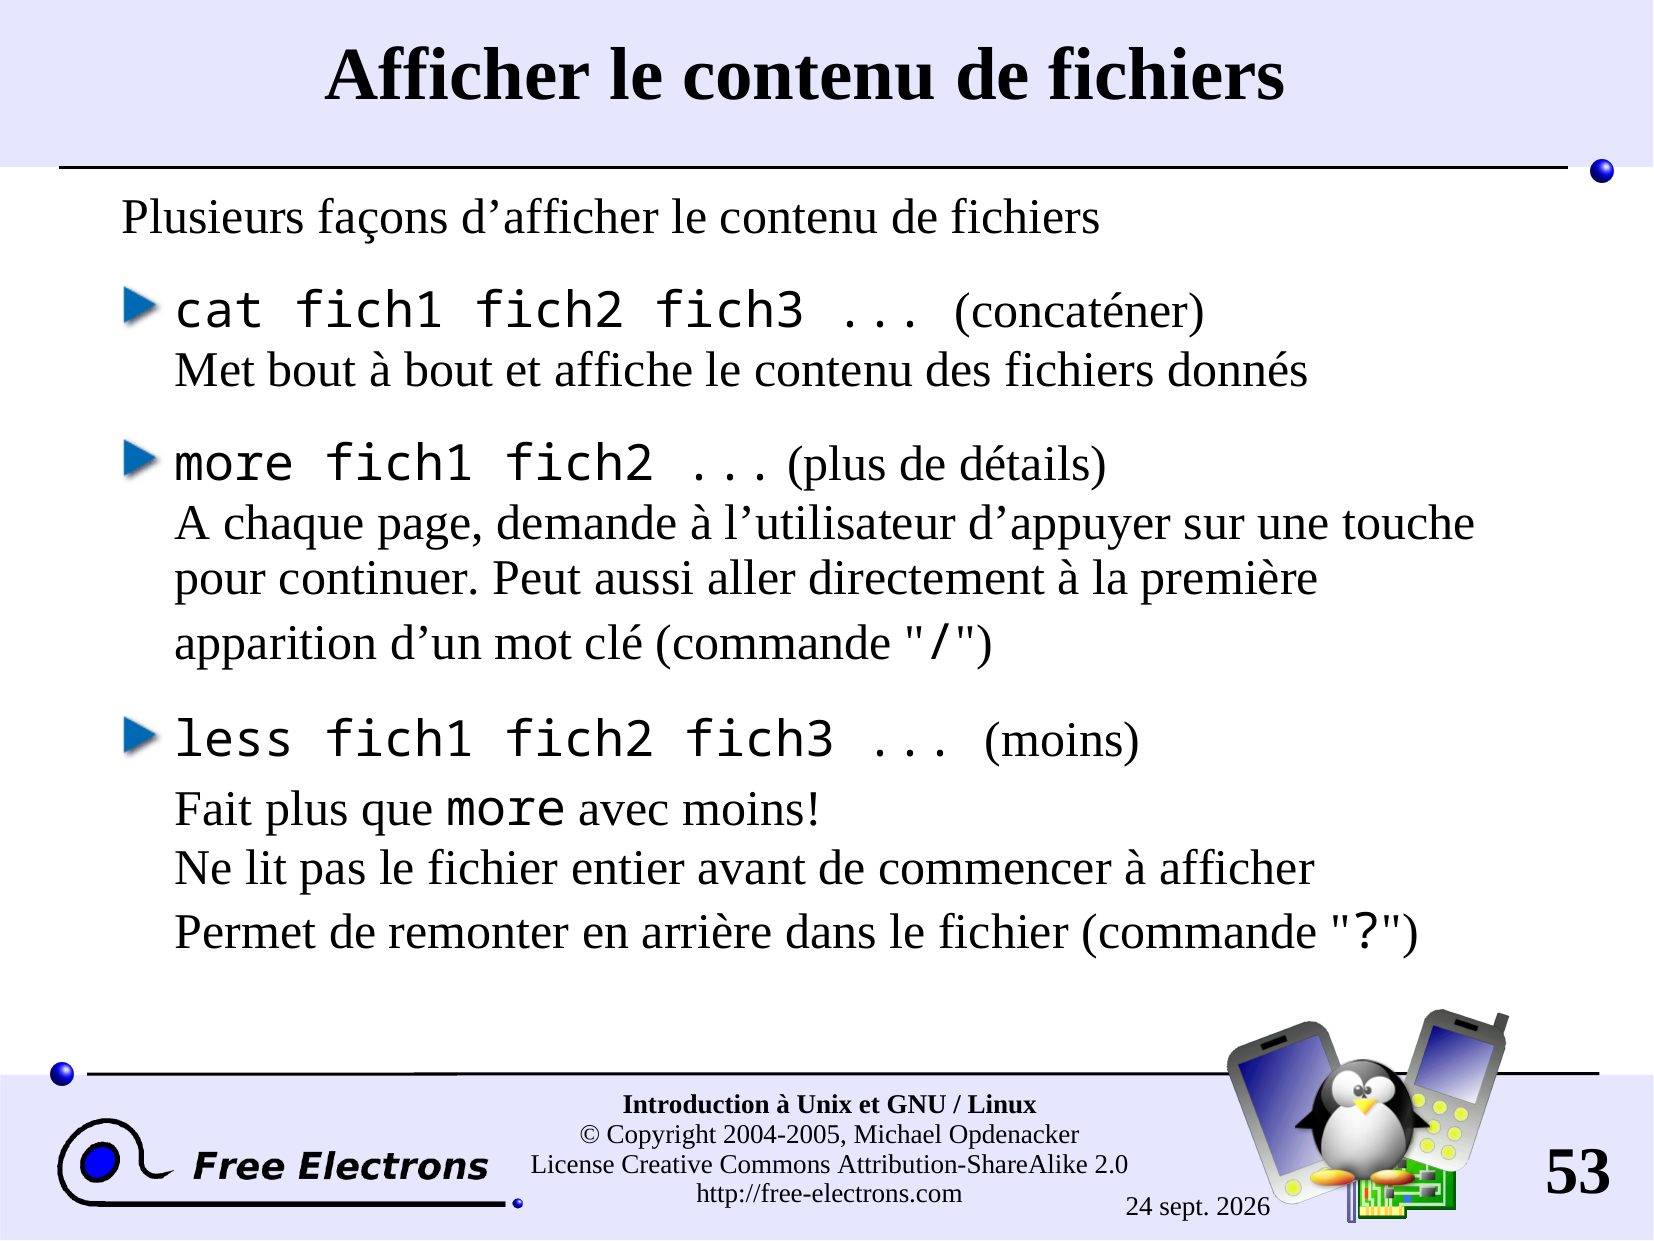

# Afficher le contenu de fichiers
Plusieurs façons d’afficher le contenu de fichiers
cat fich1 fich2 fich3 ... (concaténer)
Met bout à bout et affiche le contenu des fichiers donnés
more fich1 fich2 ... (plus de détails)
A chaque page, demande à l’utilisateur d’appuyer sur une touche pour continuer. Peut aussi aller directement à la première apparition d’un mot clé (commande "/")
less fich1 fich2 fich3 ... (moins)
Fait plus que more avec moins!
Ne lit pas le fichier entier avant de commencer à afficher
Permet de remonter en arrière dans le fichier (commande "?")